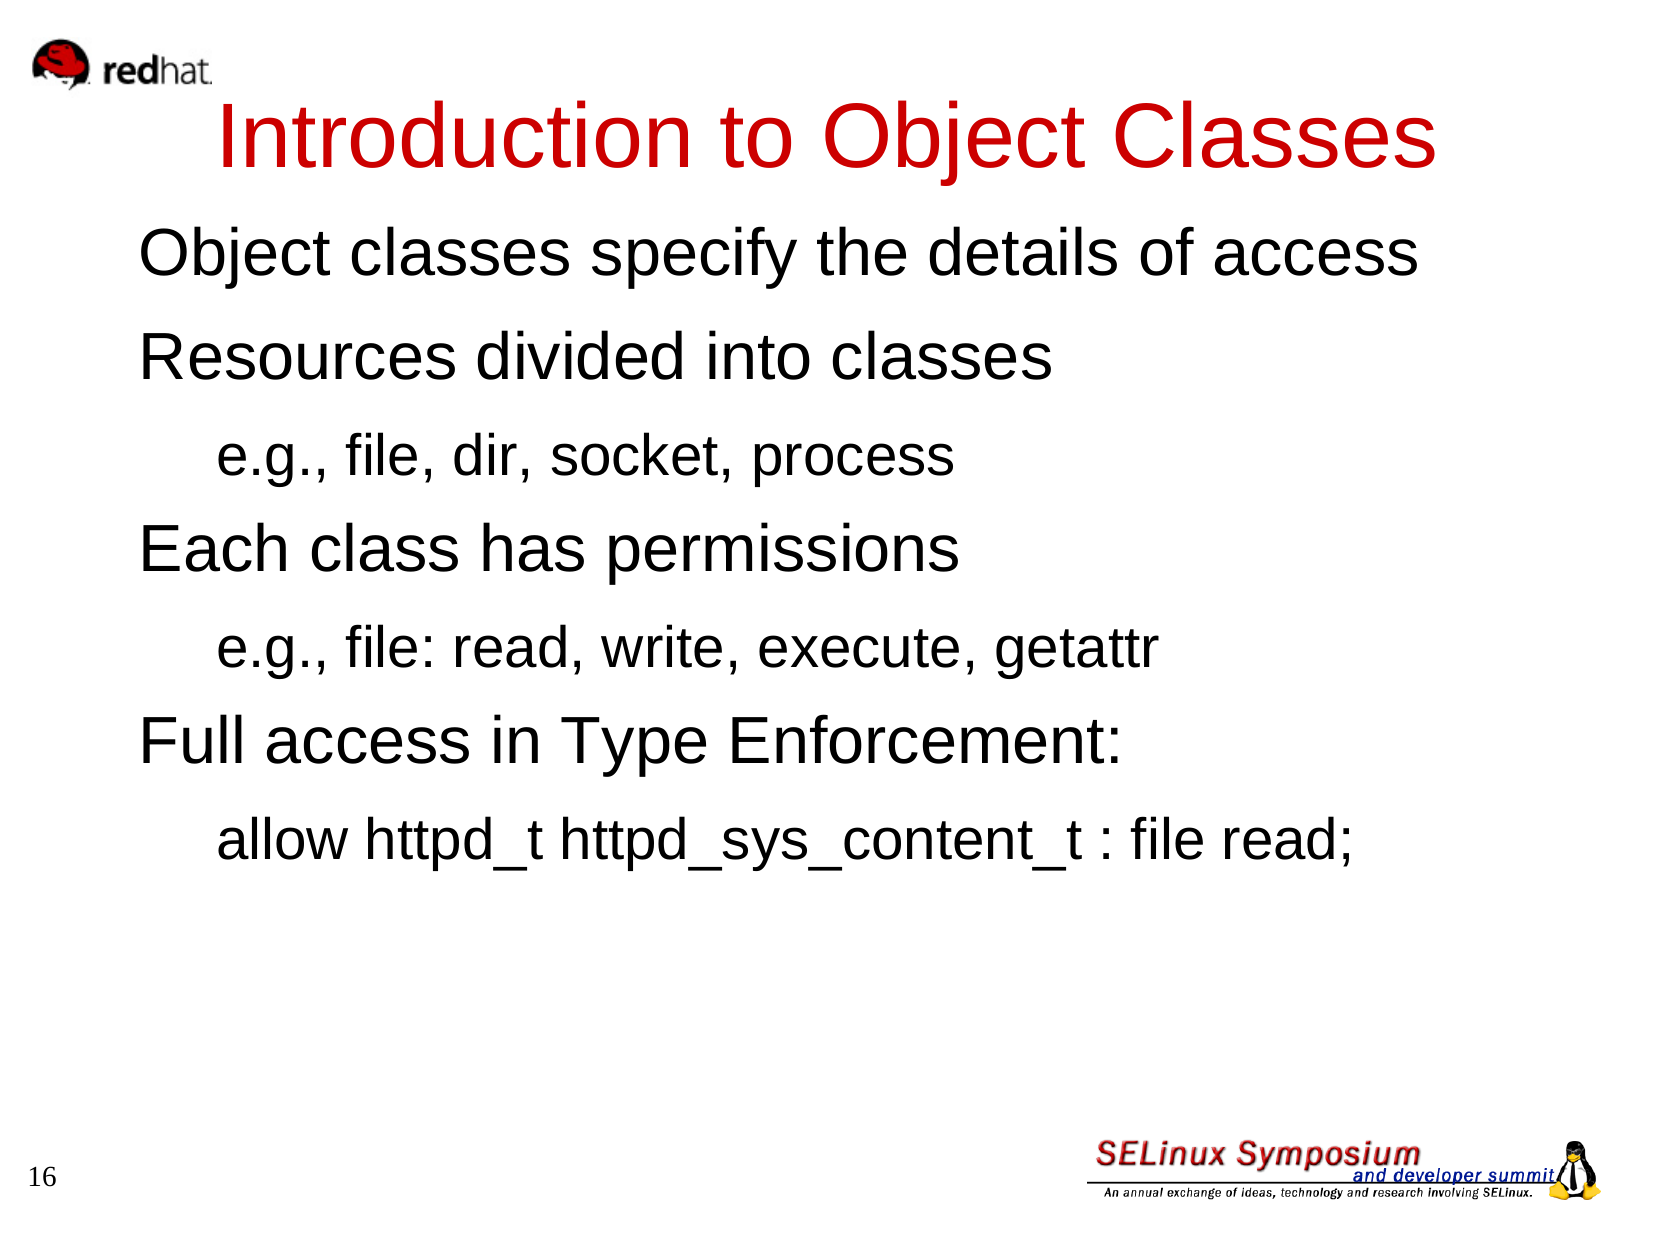

# Introduction to Object Classes
Object classes specify the details of access
Resources divided into classes
e.g., file, dir, socket, process
Each class has permissions
e.g., file: read, write, execute, getattr
Full access in Type Enforcement:
allow httpd_t httpd_sys_content_t : file read;